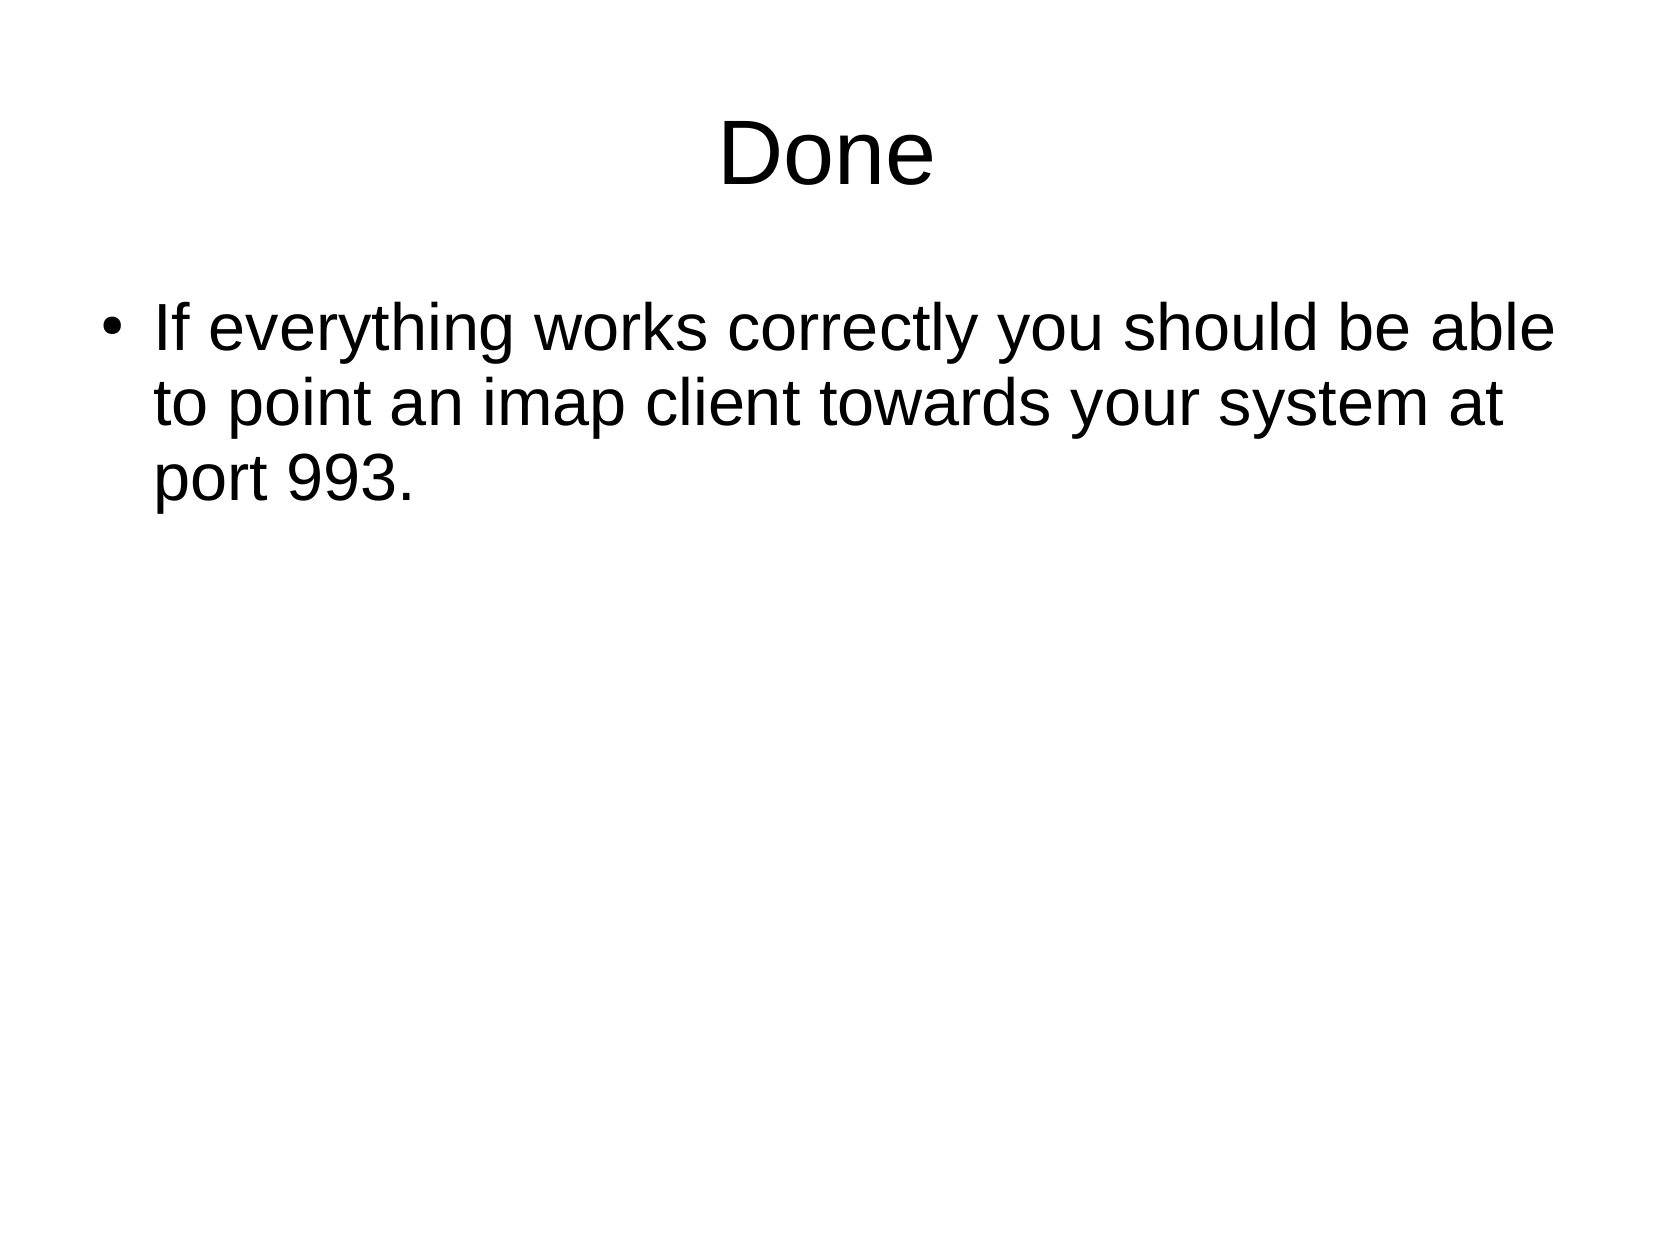

# Done
If everything works correctly you should be able to point an imap client towards your system at port 993.